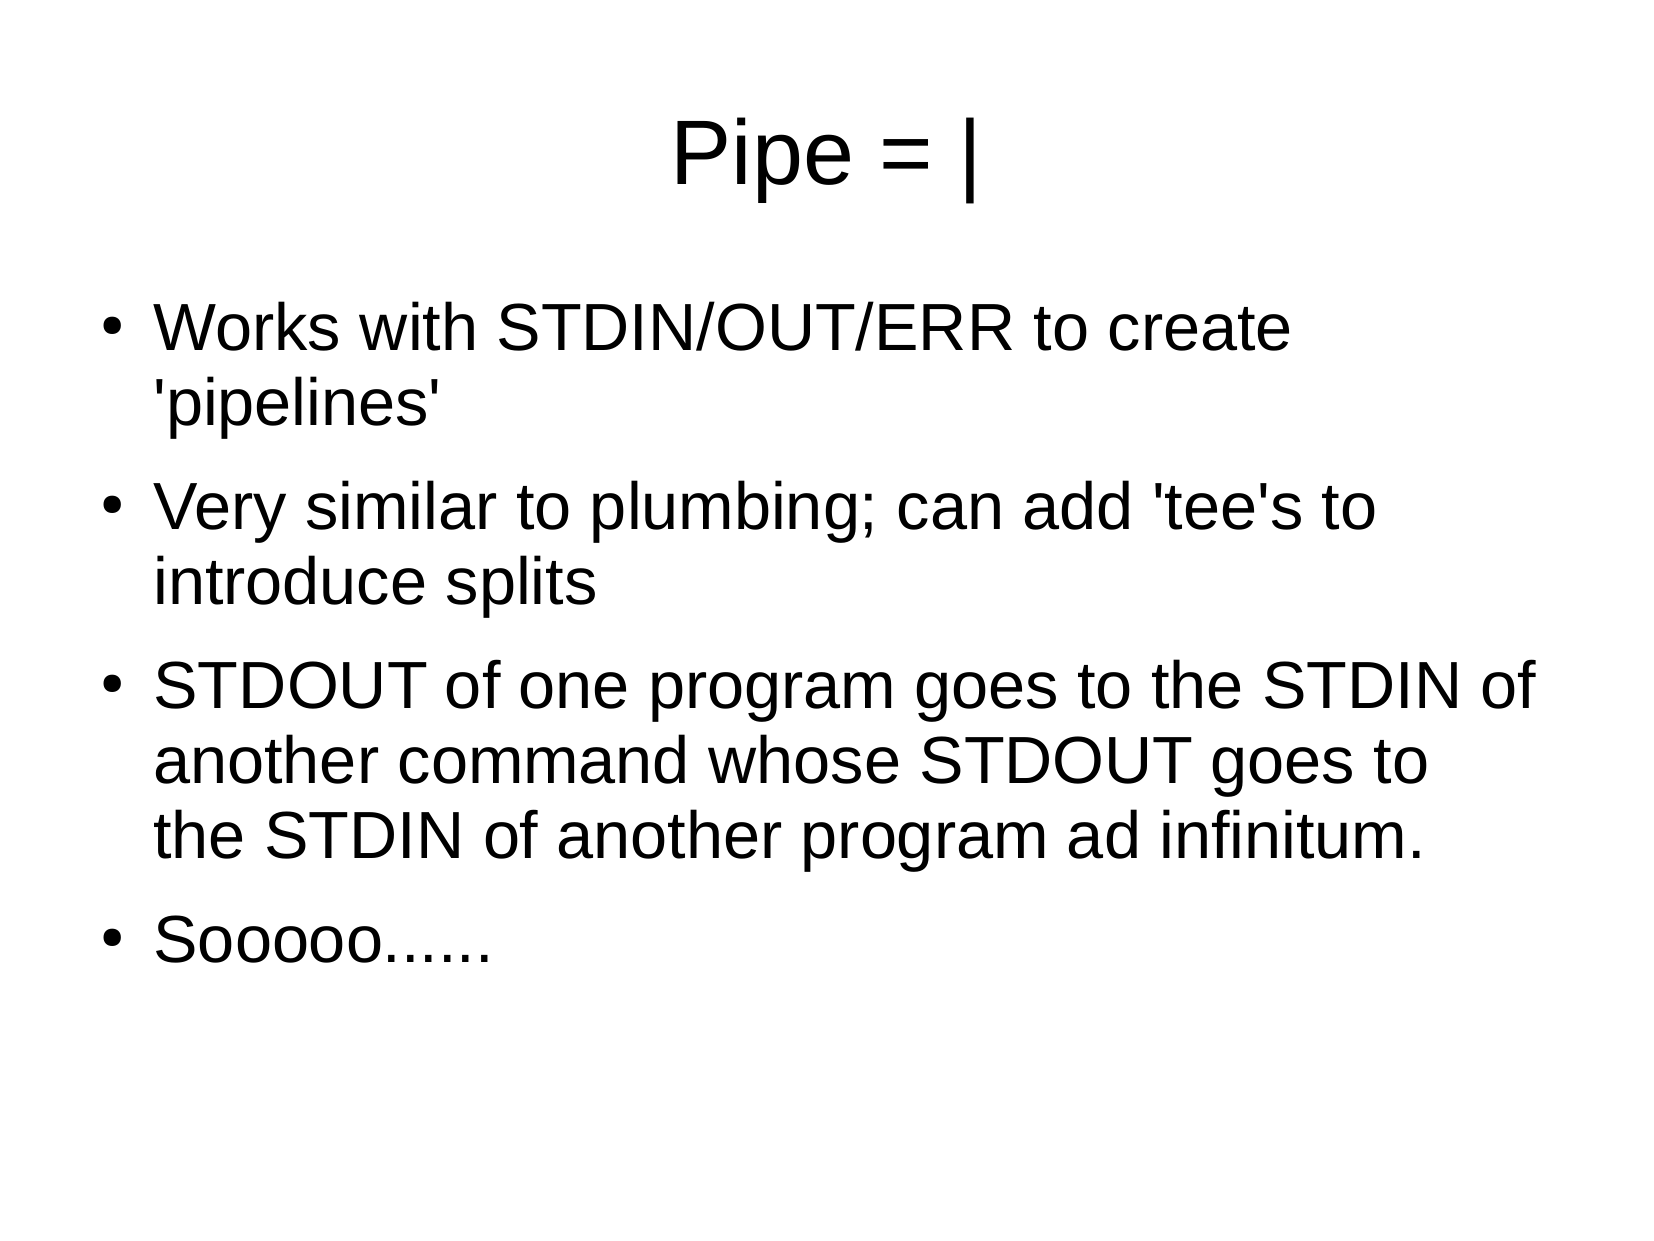

# Pipe = |
Works with STDIN/OUT/ERR to create 'pipelines'
Very similar to plumbing; can add 'tee's to introduce splits
STDOUT of one program goes to the STDIN of another command whose STDOUT goes to the STDIN of another program ad infinitum.
Sooooo......